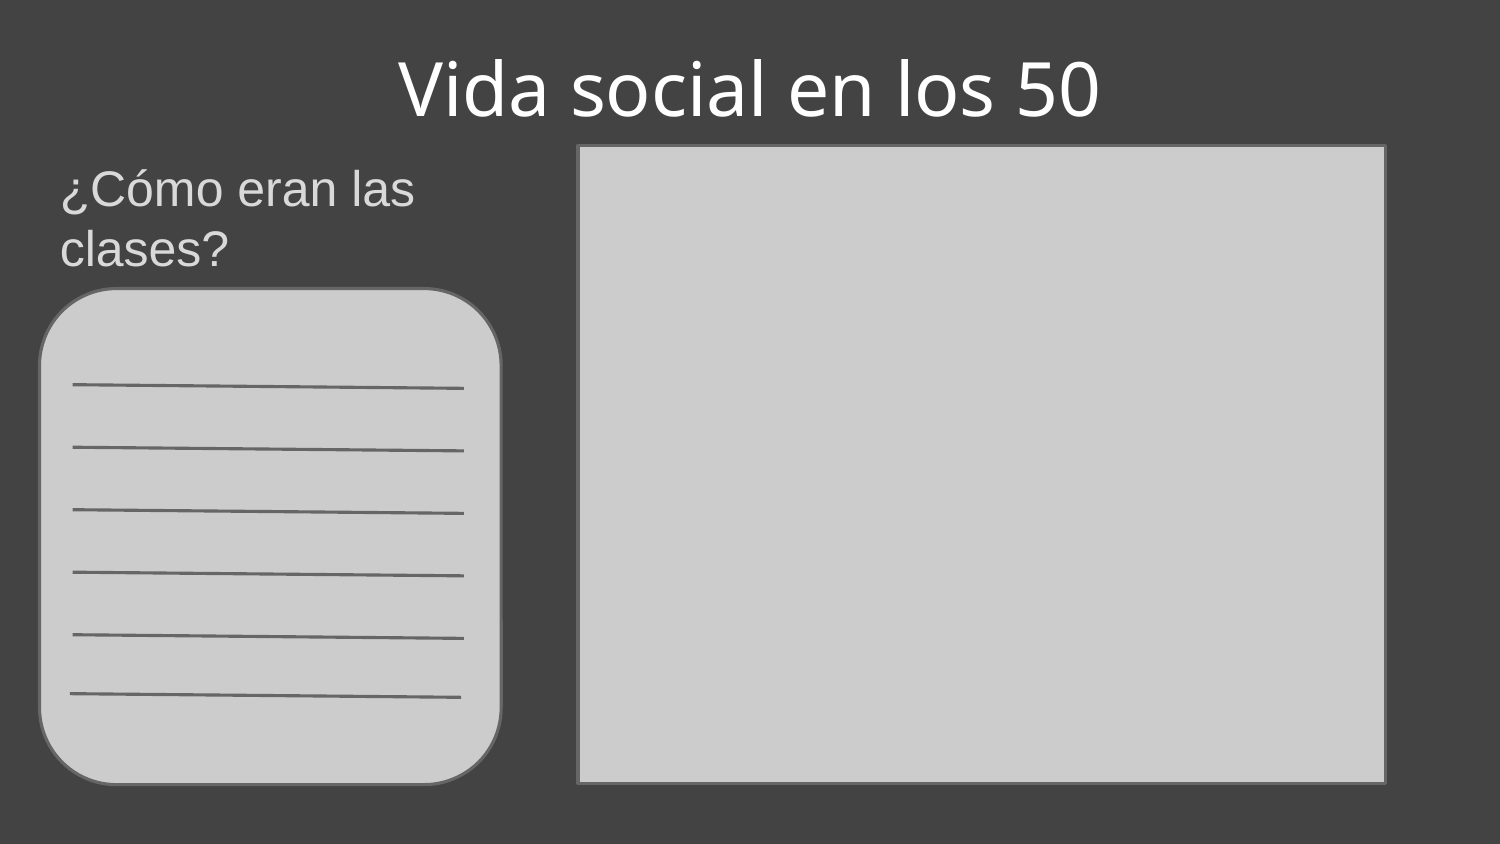

Vida social en los 50
¿Cómo eran las clases?